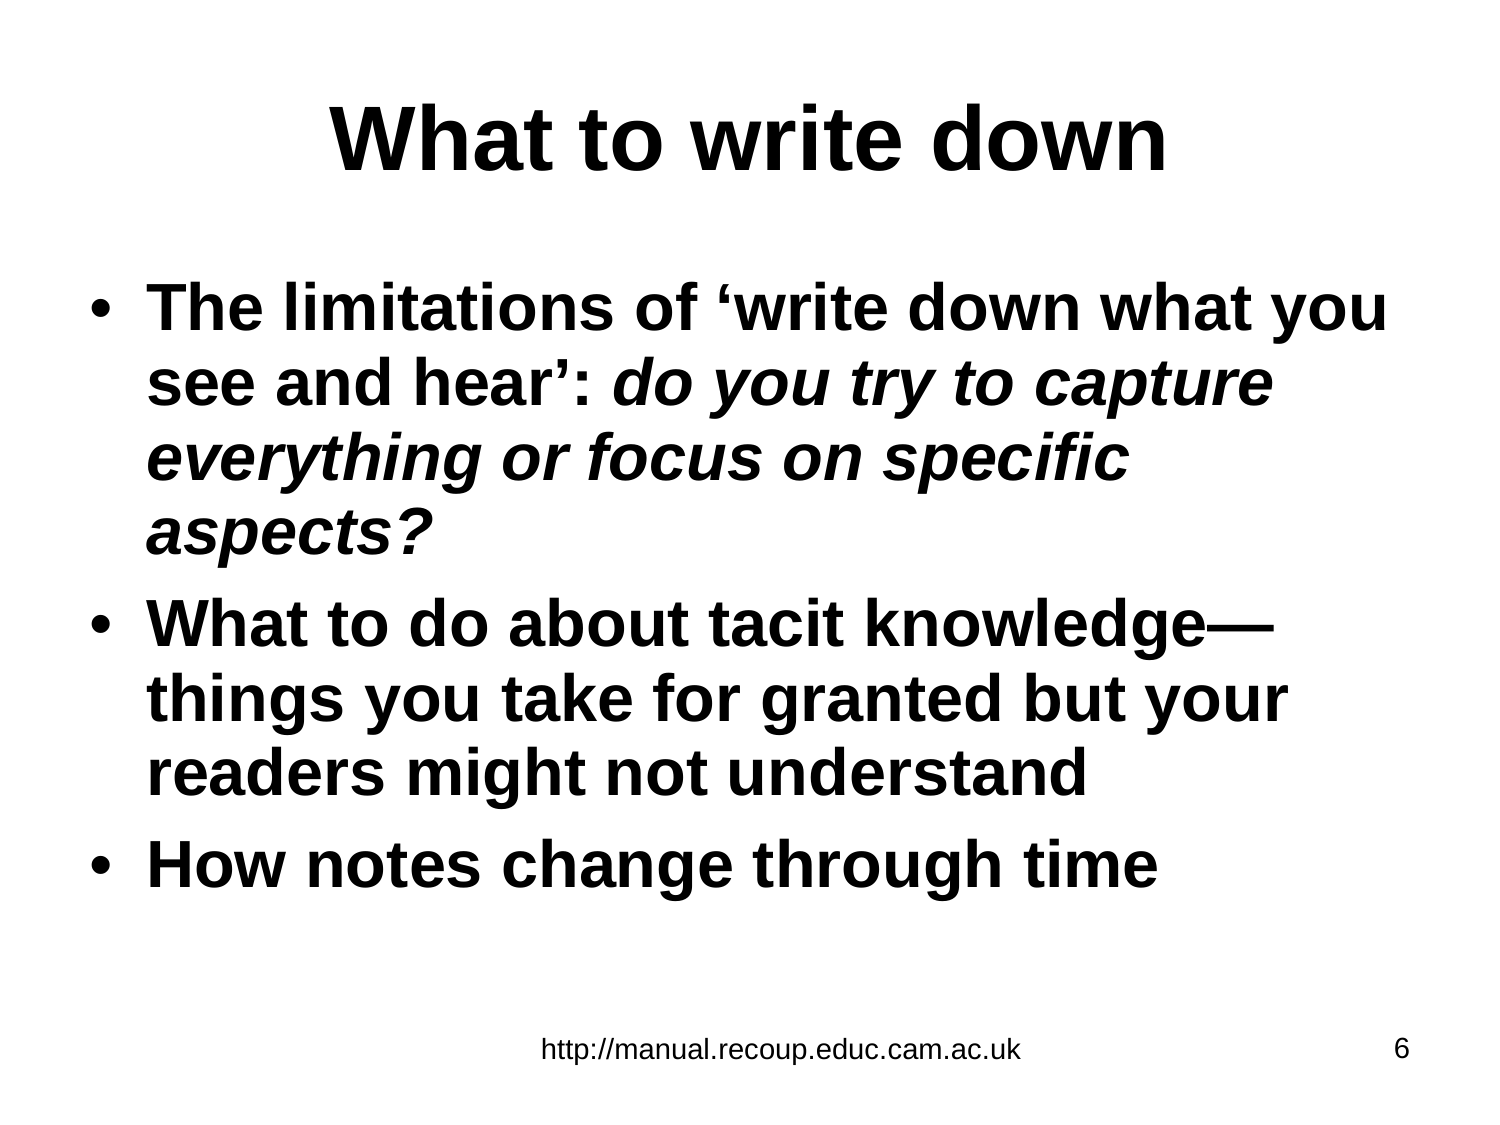

# What to write down
The limitations of ‘write down what you see and hear’: do you try to capture everything or focus on specific aspects?
What to do about tacit knowledge—things you take for granted but your readers might not understand
How notes change through time
6
http://manual.recoup.educ.cam.ac.uk